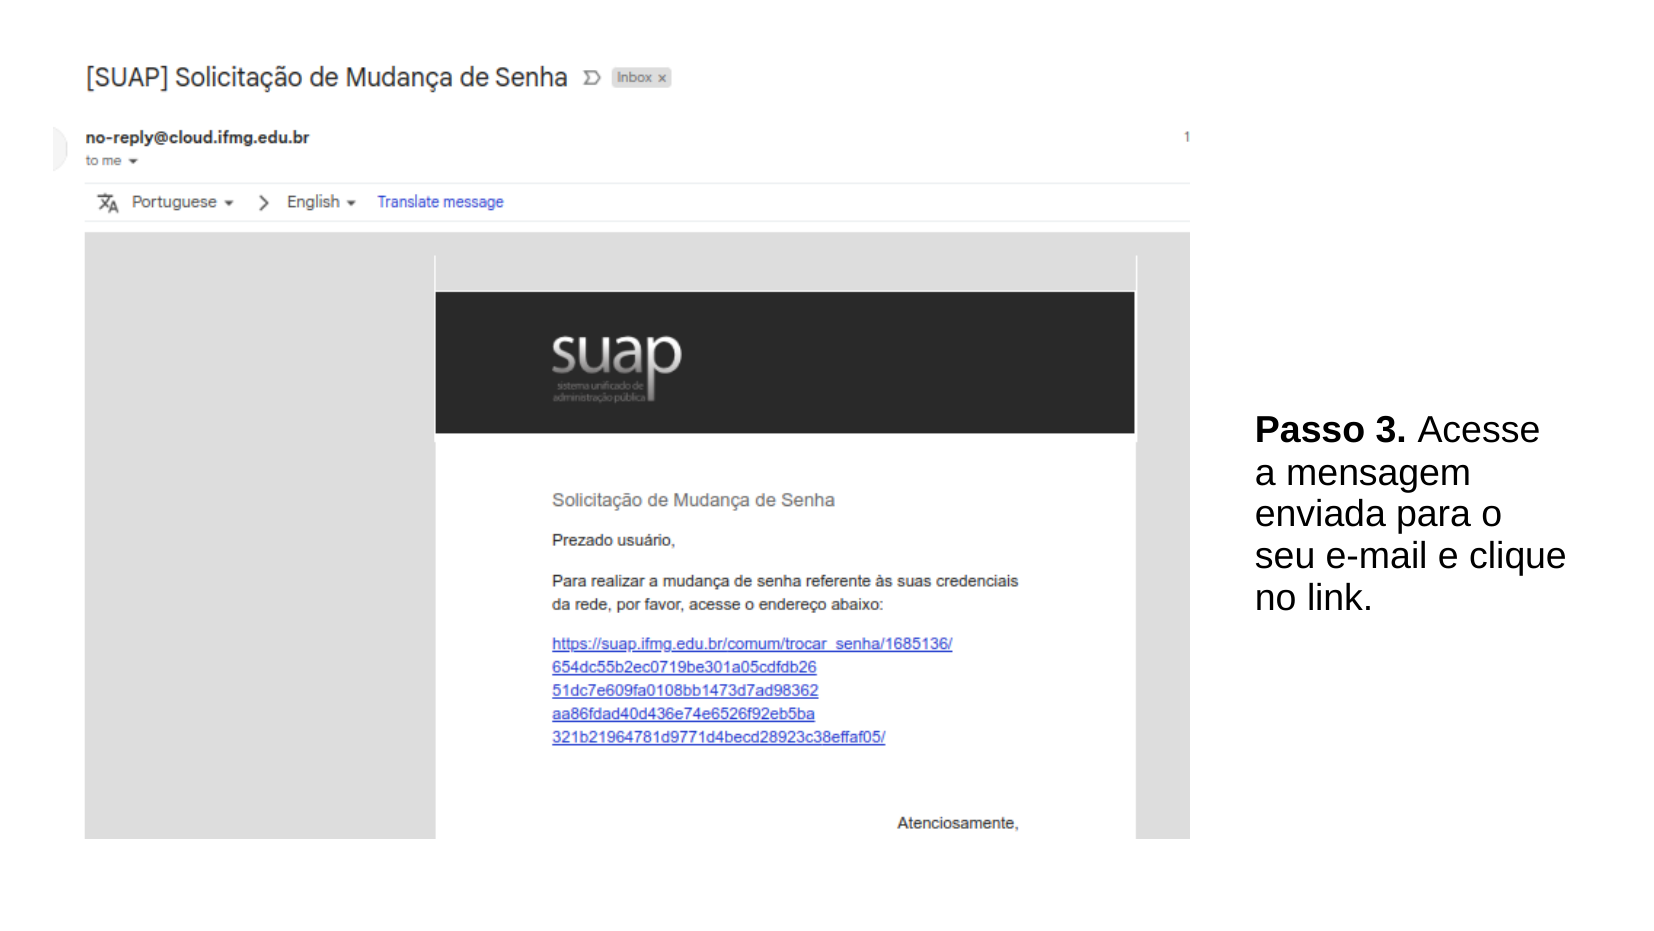

Passo 3. Acesse a mensagem enviada para o seu e-mail e clique no link.